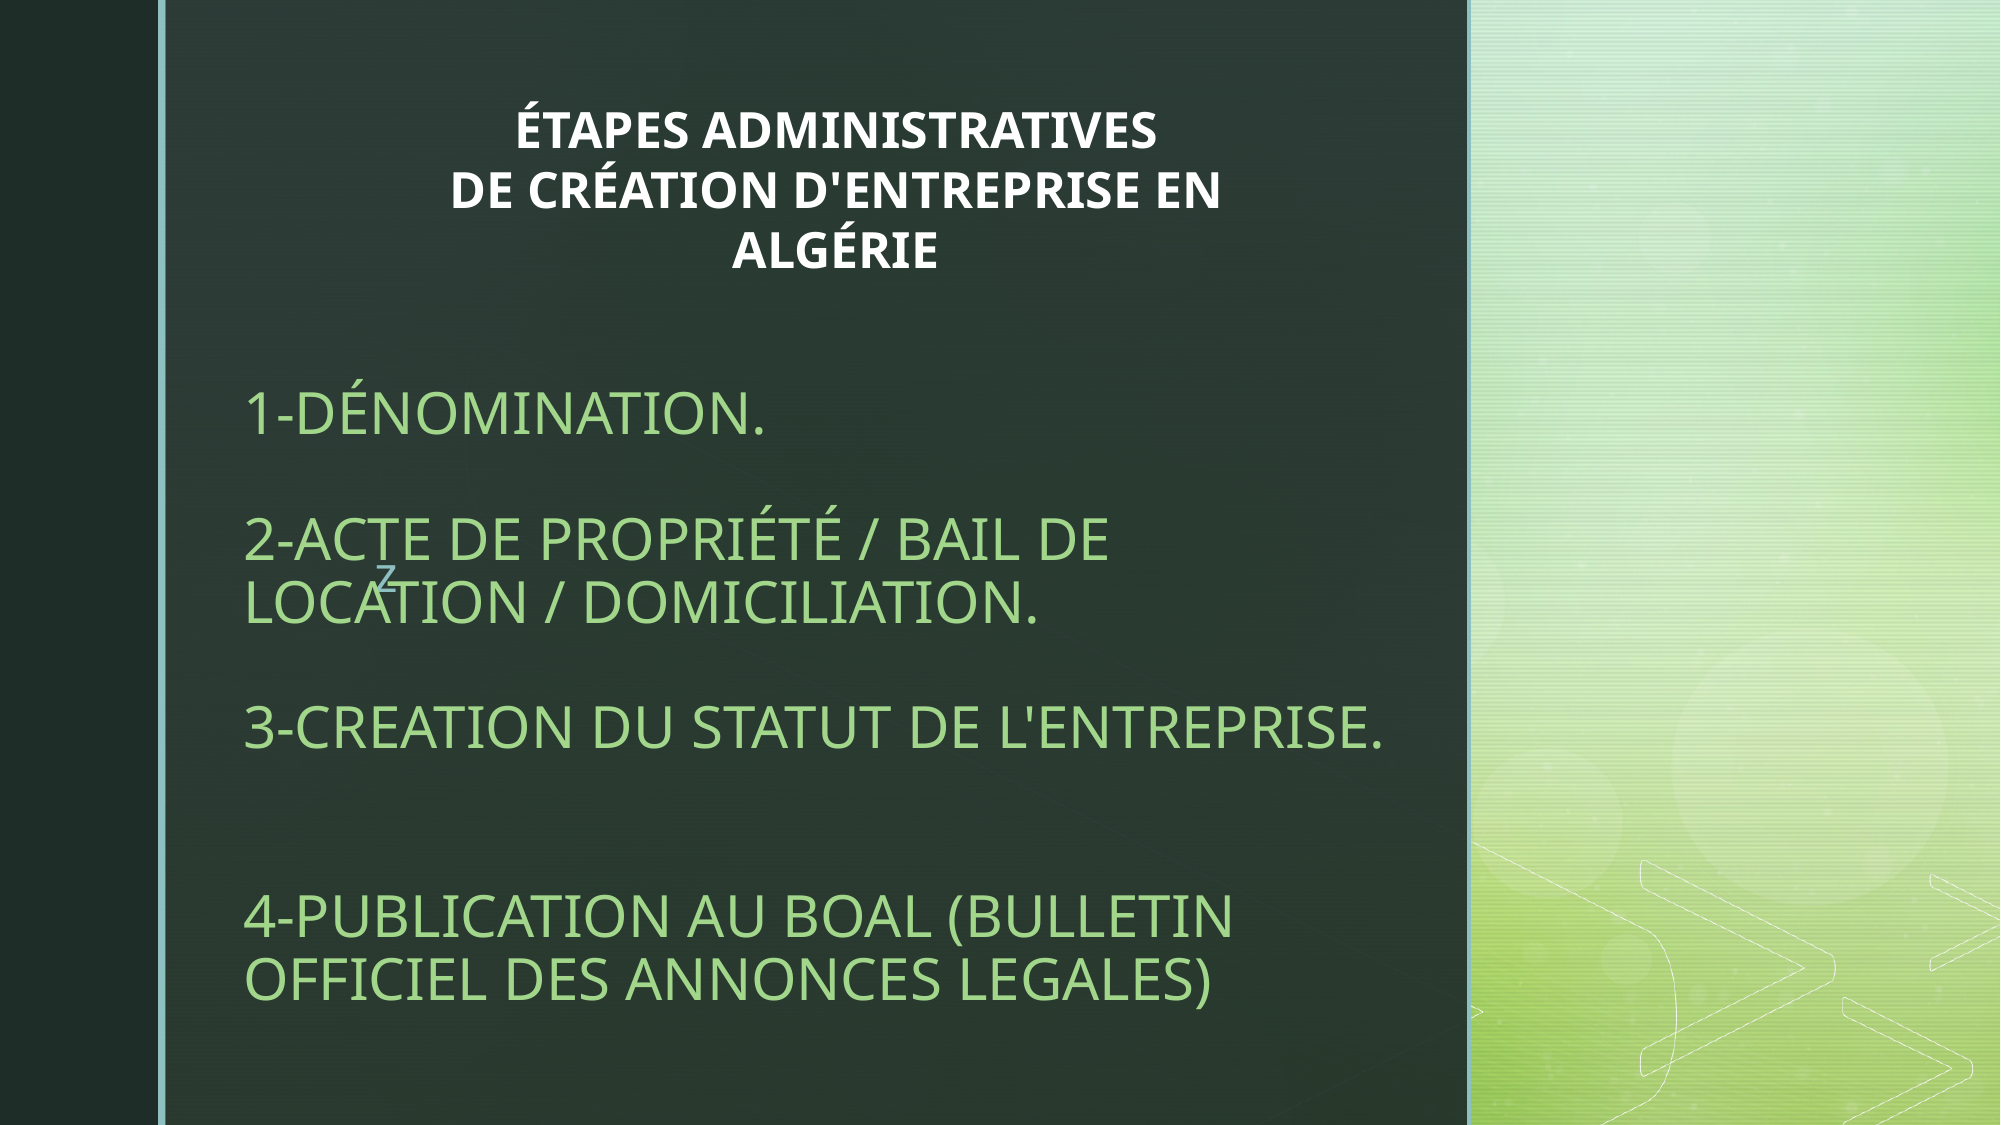

ÉTAPES ADMINISTRATIVES DE CRÉATION D'ENTREPRISE EN ALGÉRIE
# 1-DÉNOMINATION. 2-ACTE DE PROPRIÉTÉ / BAIL DE LOCATION / DOMICILIATION. 3-CREATION DU STATUT DE L'ENTREPRISE. 4-PUBLICATION AU BOAL (BULLETIN OFFICIEL DES ANNONCES LEGALES)